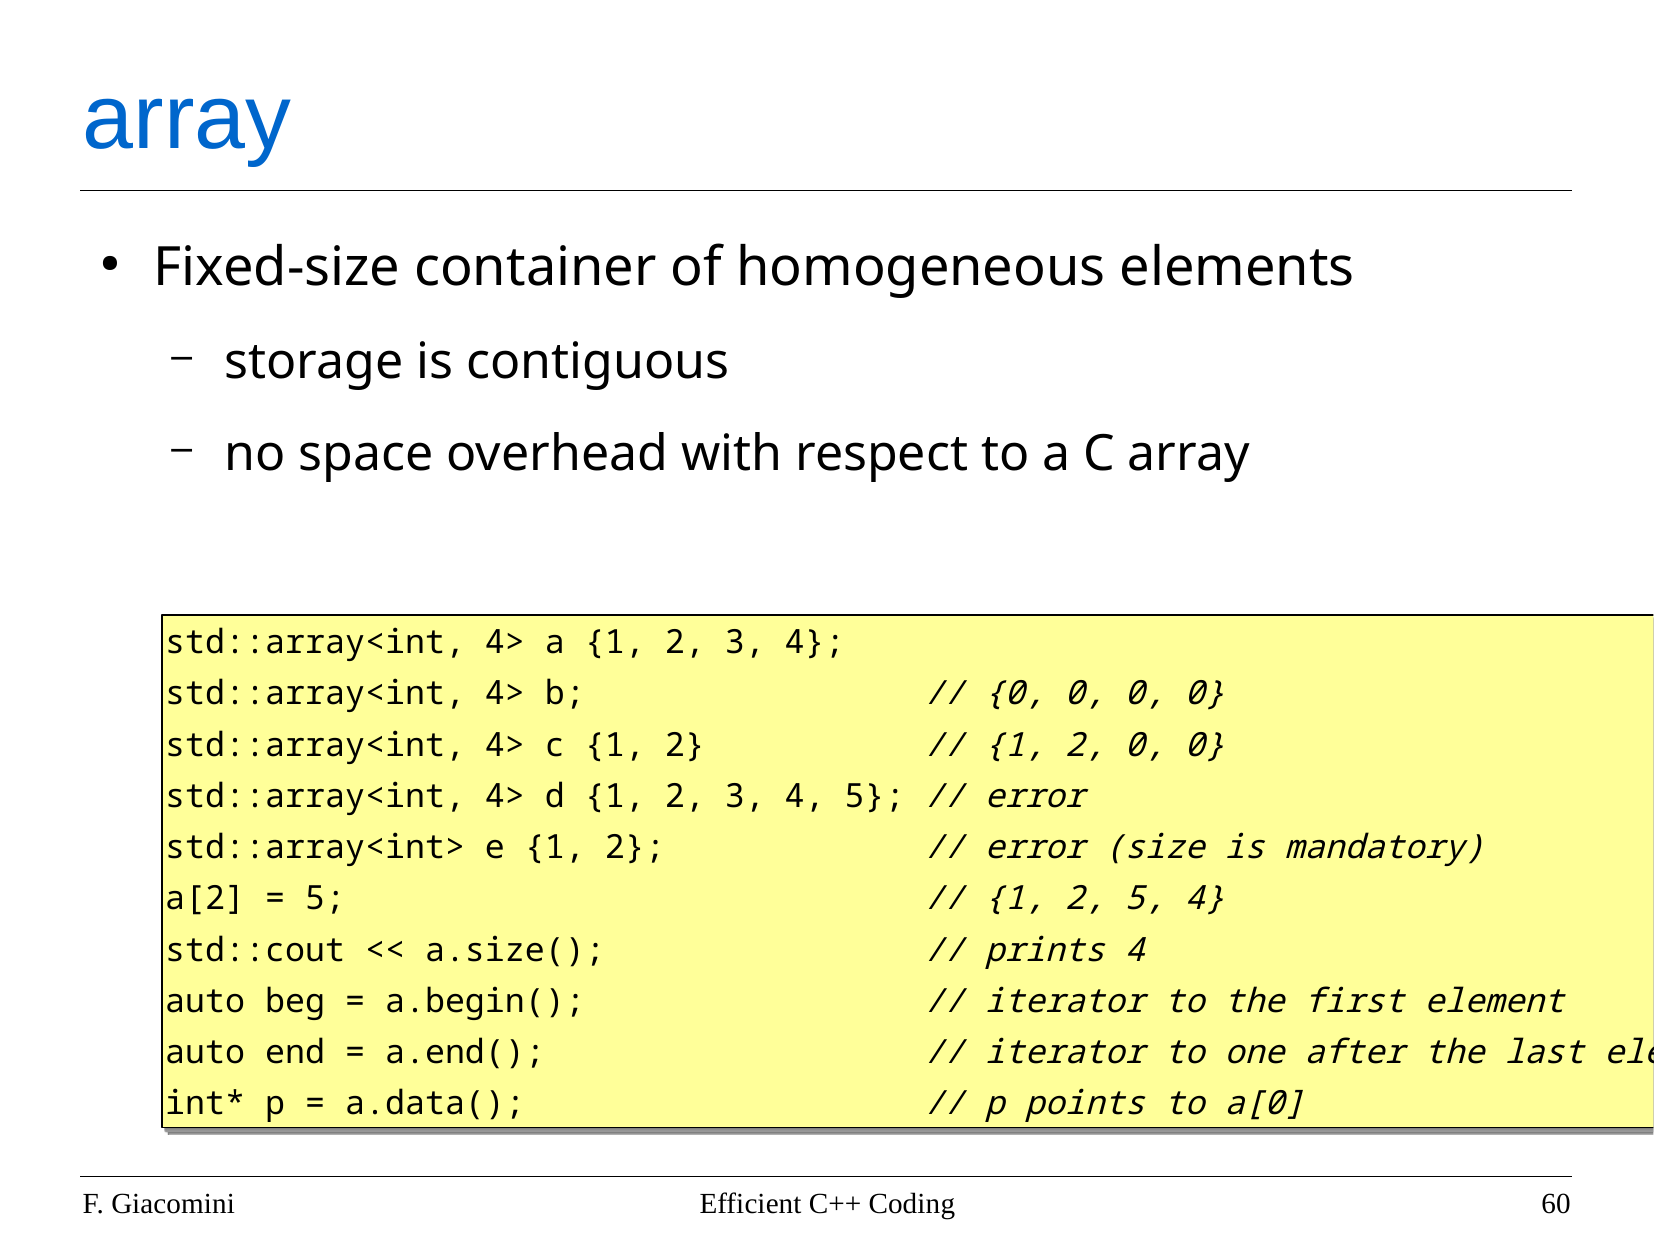

# array
Fixed-size container of homogeneous elements
storage is contiguous
no space overhead with respect to a C array
std::array<int, 4> a {1, 2, 3, 4};
std::array<int, 4> b; // {0, 0, 0, 0}
std::array<int, 4> c {1, 2} // {1, 2, 0, 0}
std::array<int, 4> d {1, 2, 3, 4, 5}; // error
std::array<int> e {1, 2}; // error (size is mandatory)
a[2] = 5; // {1, 2, 5, 4}
std::cout << a.size(); // prints 4
auto beg = a.begin(); // iterator to the first element
auto end = a.end(); // iterator to one after the last element
int* p = a.data(); // p points to a[0]
F. Giacomini
Efficient C++ Coding
60